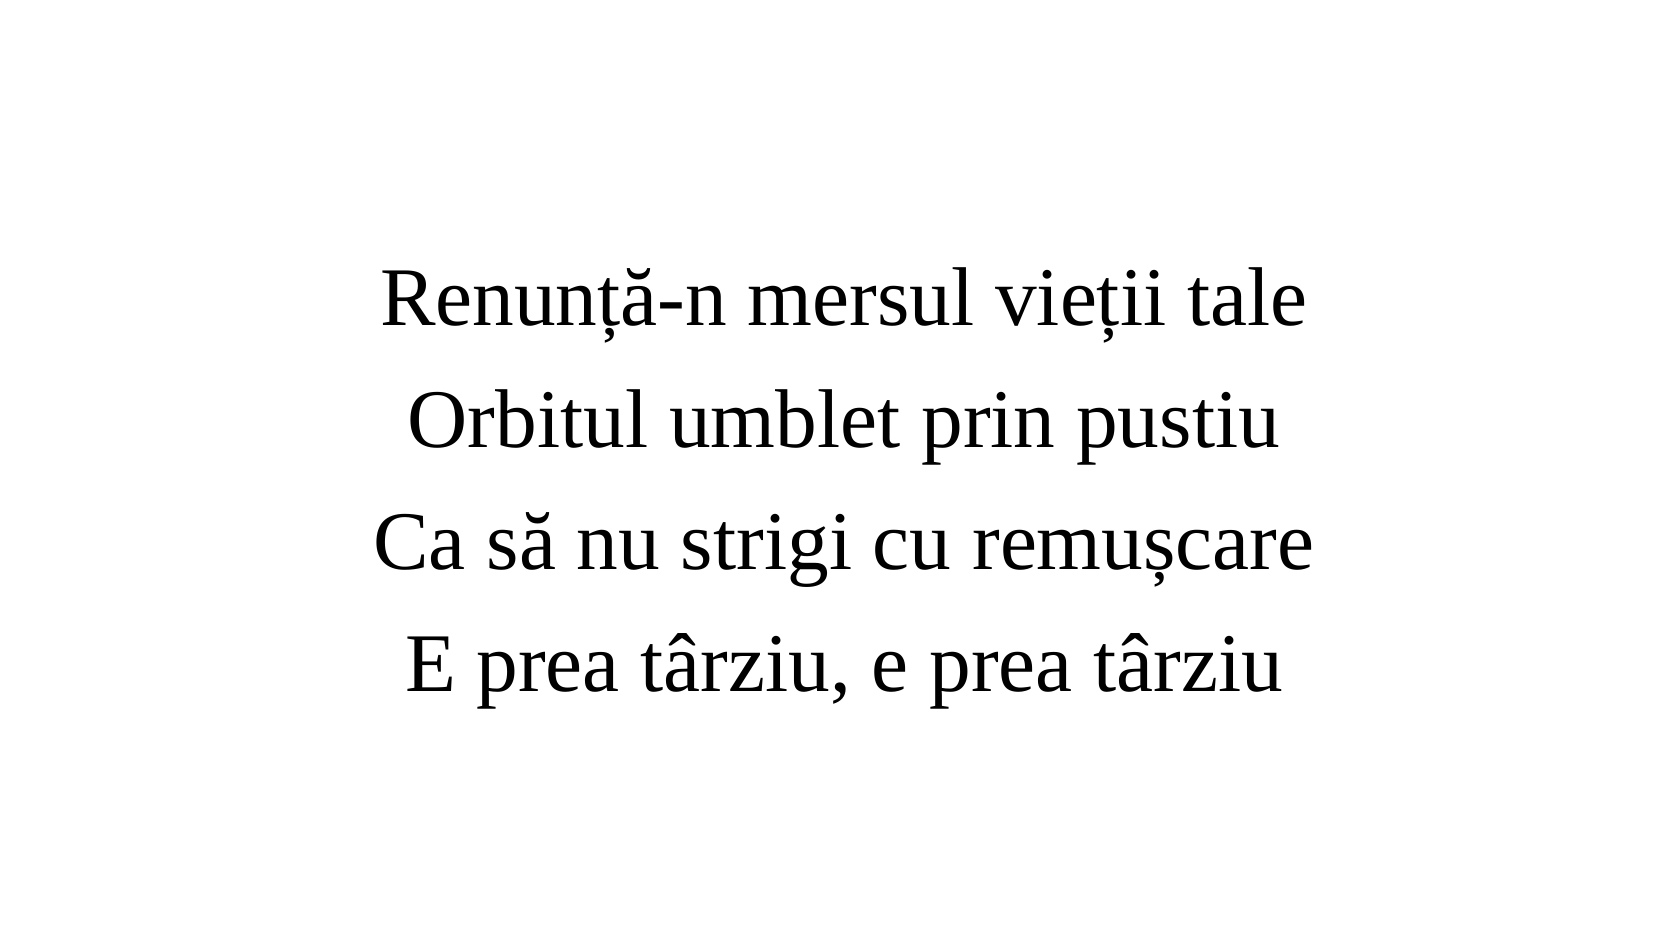

# Renunță-n mersul vieții tale
Orbitul umblet prin pustiu
Ca să nu strigi cu remușcare
E prea târziu, e prea târziu